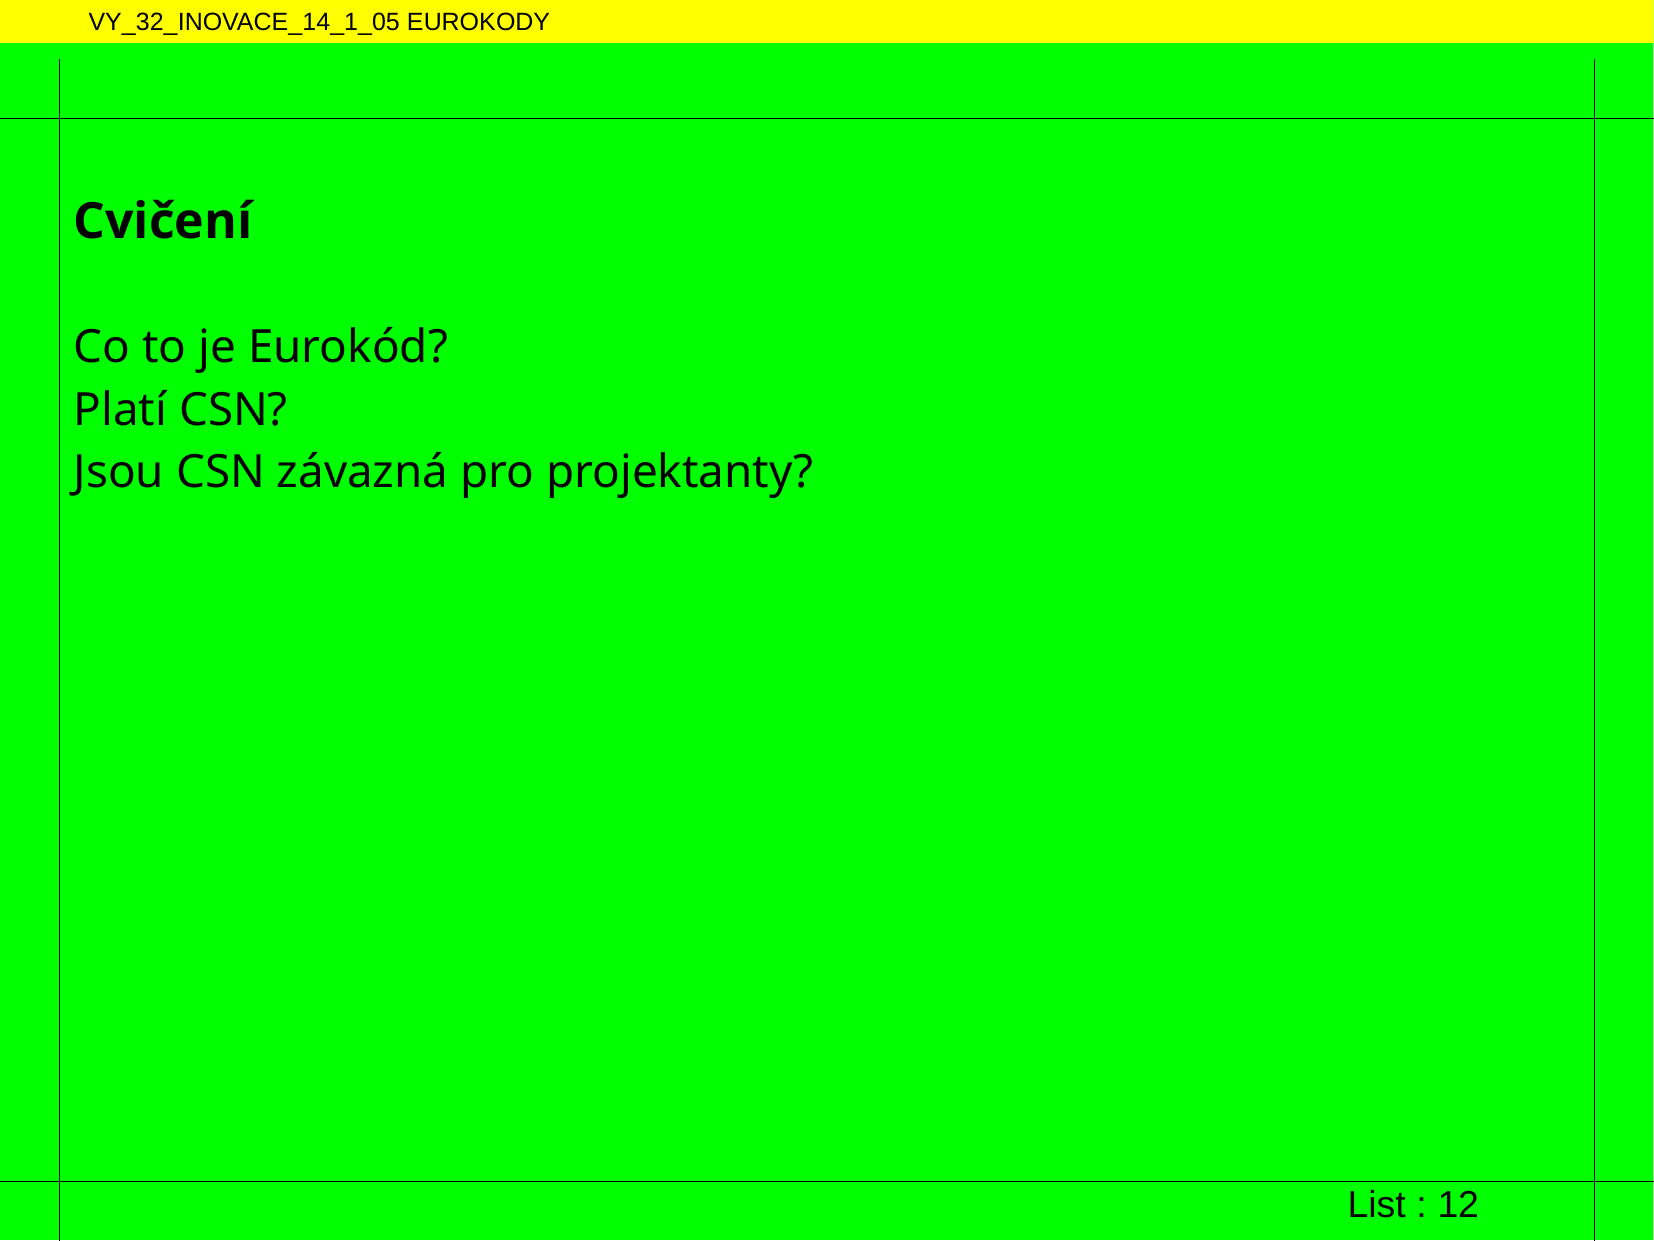

VY_32_INOVACE_14_1_05 EUROKODY
	VY_32_INOVACE_14_1_05 EUROKODY
Cvičení
Co to je Eurokód?
Platí CSN?
Jsou CSN závazná pro projektanty?
List :